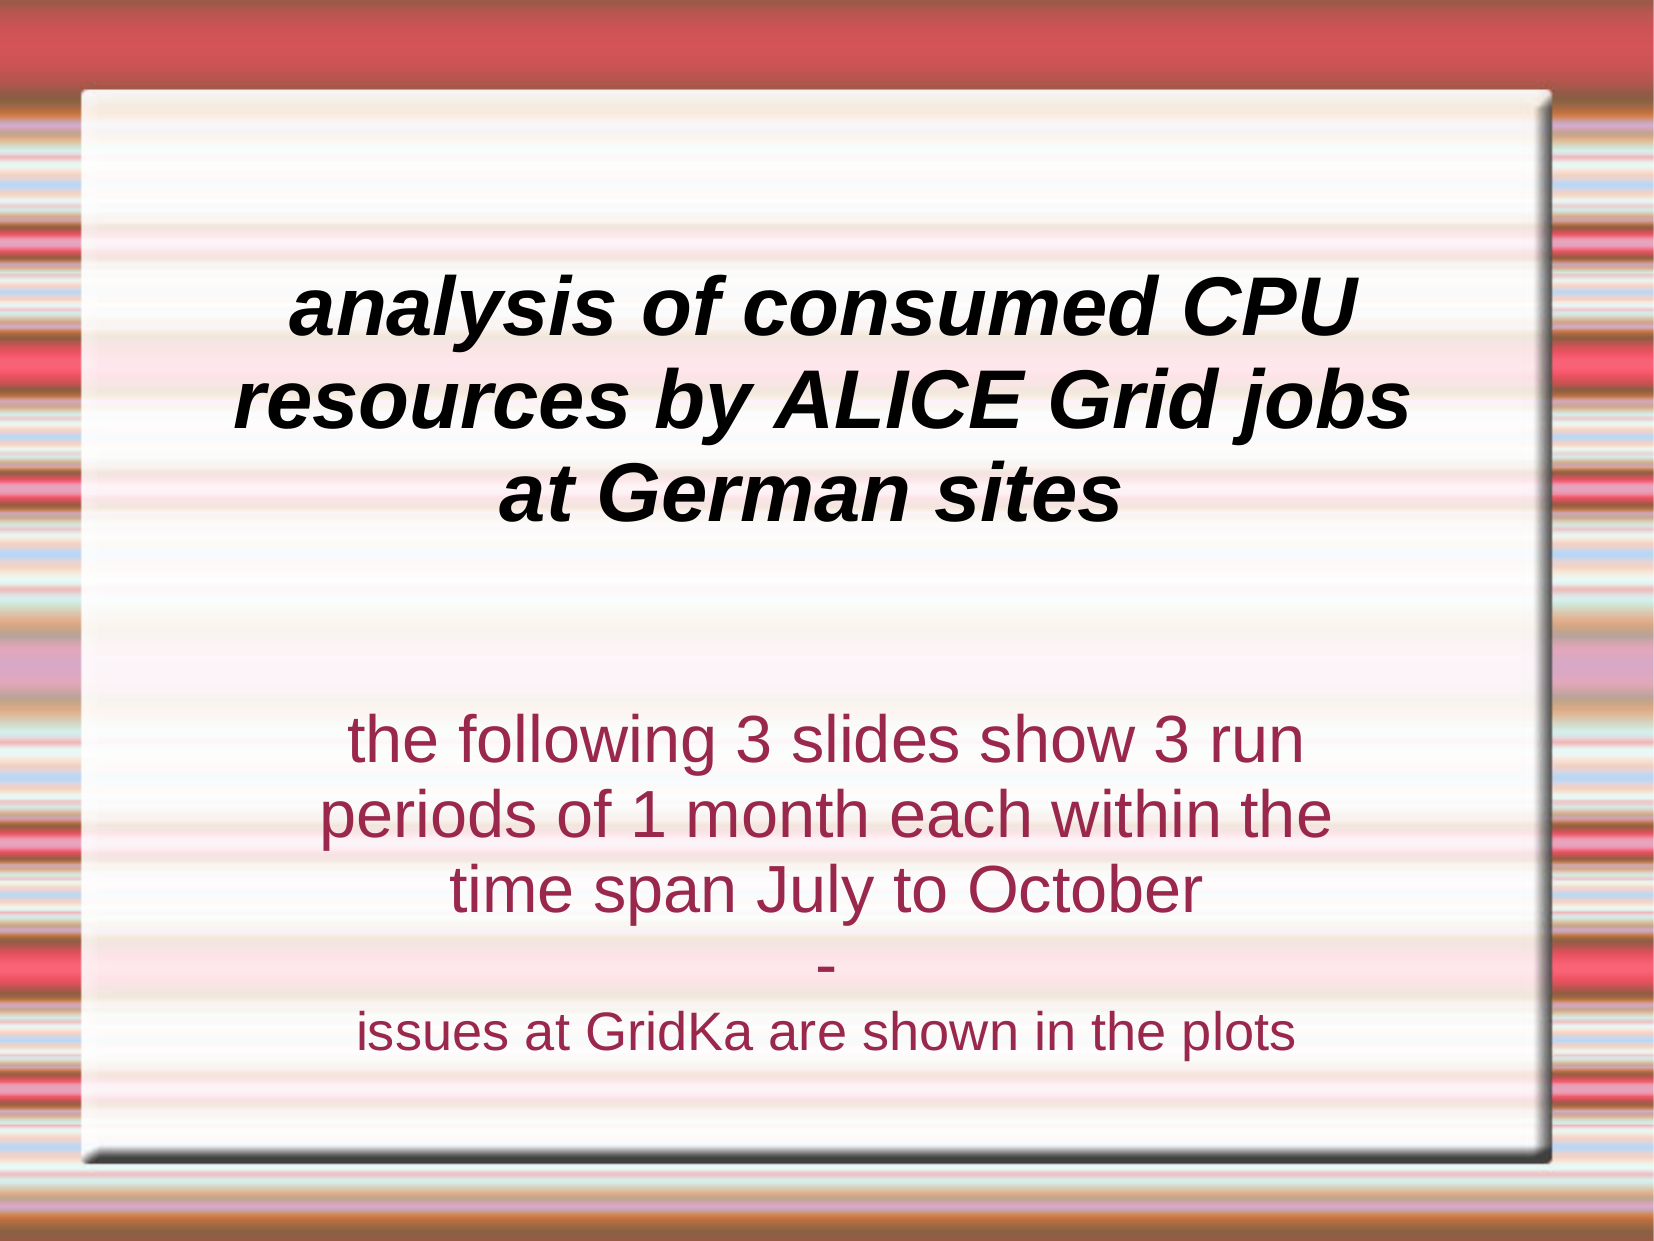

# analysis of consumed CPU resources by ALICE Grid jobs at German sites
the following 3 slides show 3 run periods of 1 month each within the time span July to October
-
issues at GridKa are shown in the plots